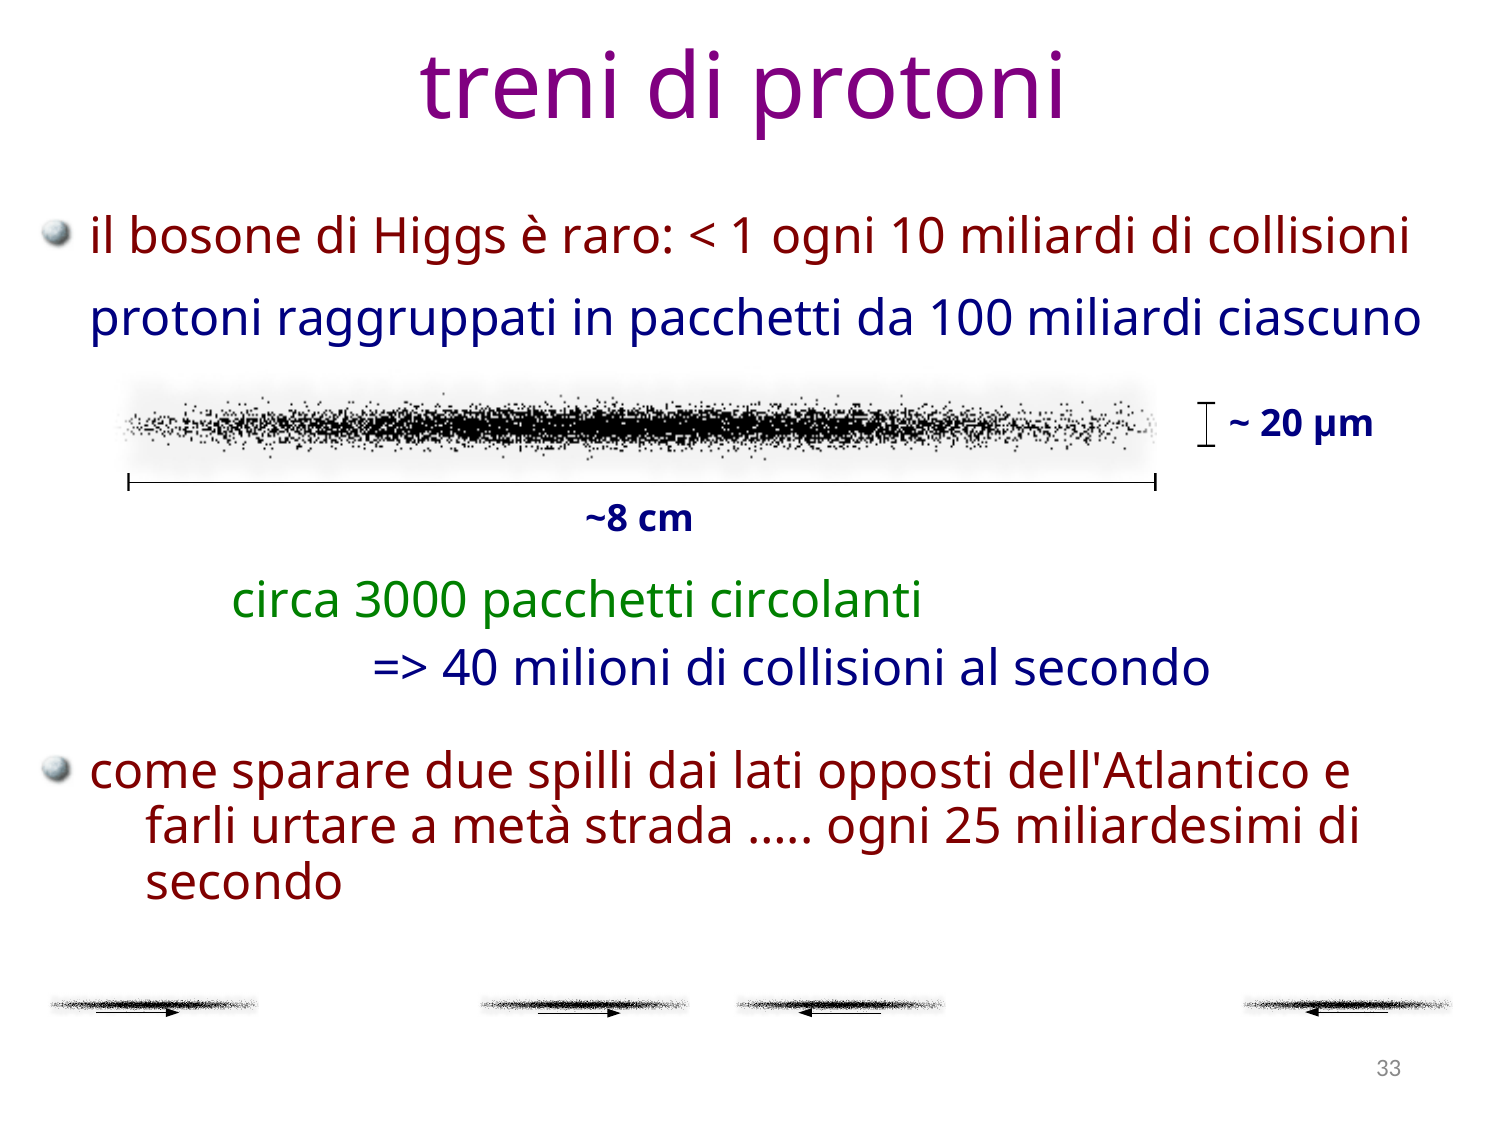

# treni di protoni
il bosone di Higgs è raro: < 1 ogni 10 miliardi di collisioni
protoni raggruppati in pacchetti da 100 miliardi ciascuno
~ 20 μm
circa 3000 pacchetti circolanti
=> 40 milioni di collisioni al secondo
come sparare due spilli dai lati opposti dell'Atlantico e farli urtare a metà strada ….. ogni 25 miliardesimi di secondo
~8 cm
33